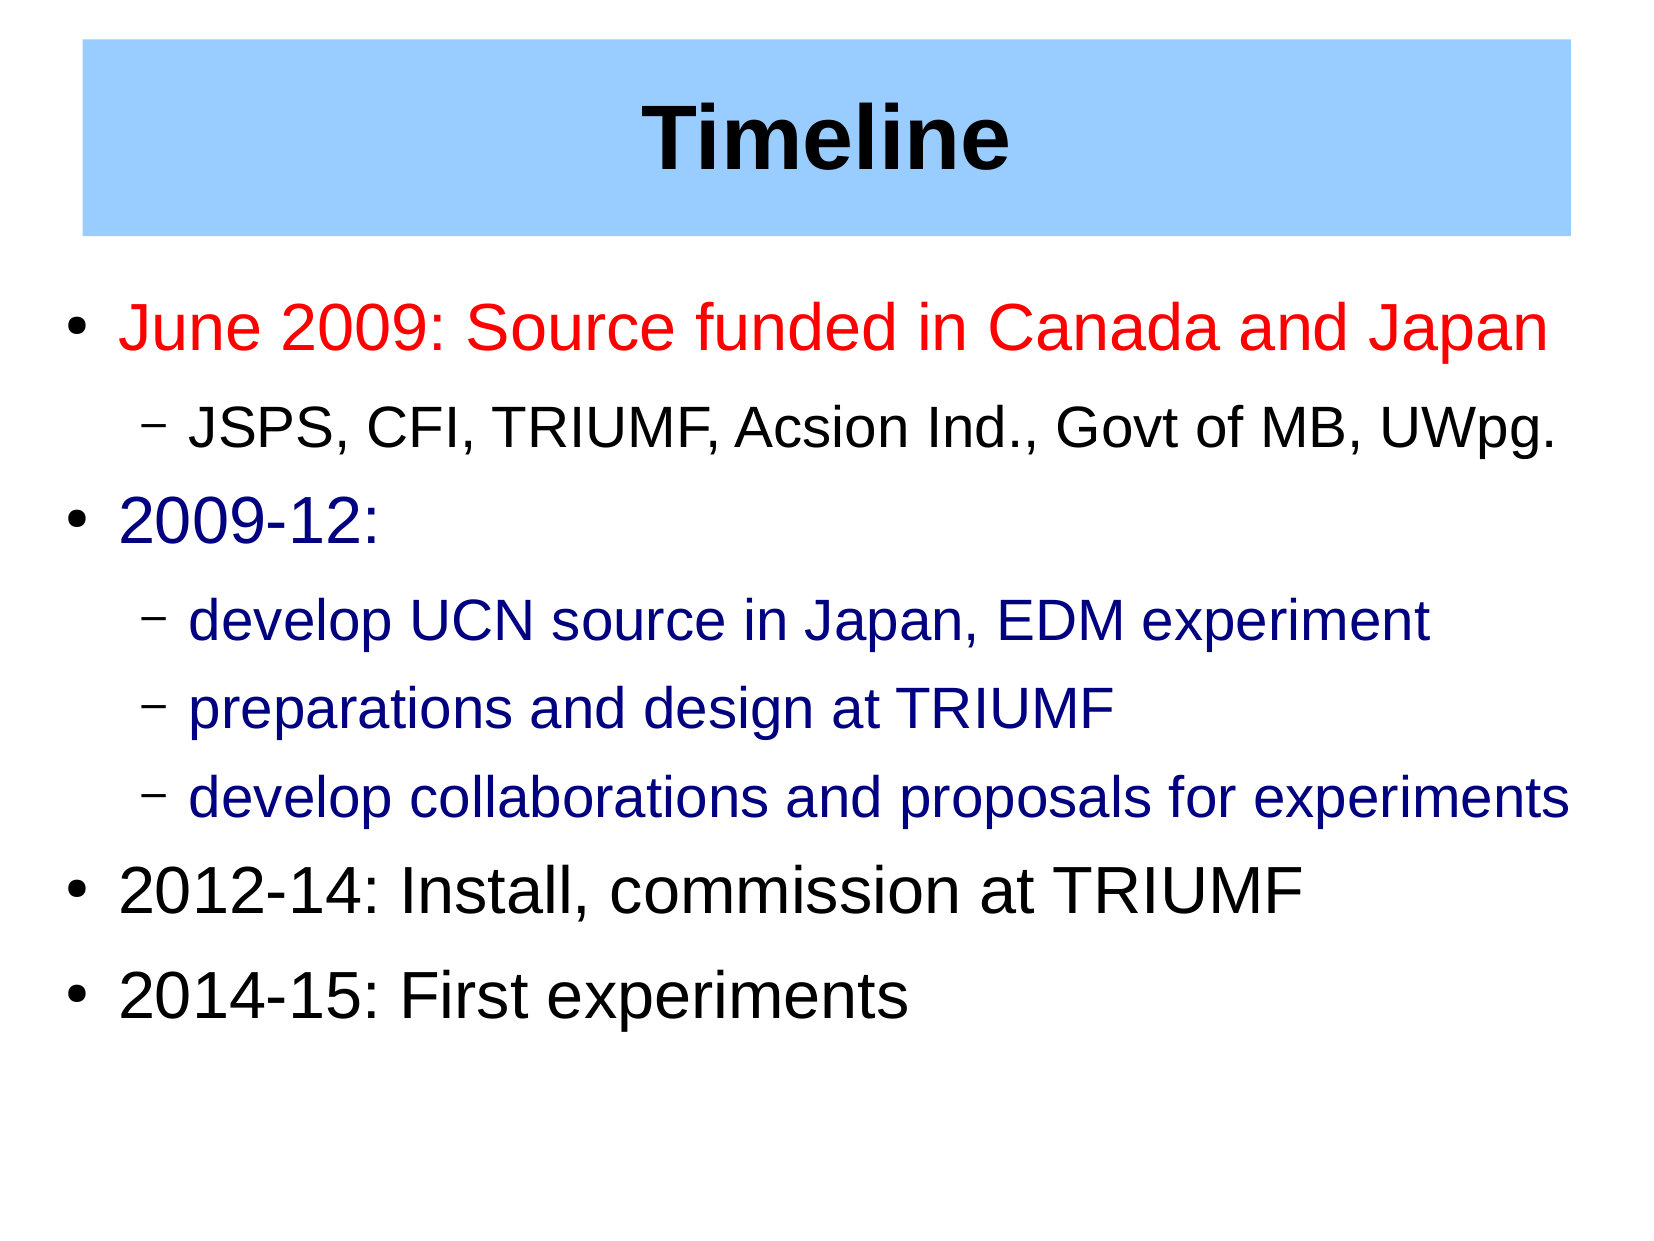

# Timeline
June 2009: Source funded in Canada and Japan
JSPS, CFI, TRIUMF, Acsion Ind., Govt of MB, UWpg.
2009-12:
develop UCN source in Japan, EDM experiment
preparations and design at TRIUMF
develop collaborations and proposals for experiments
2012-14: Install, commission at TRIUMF
2014-15: First experiments